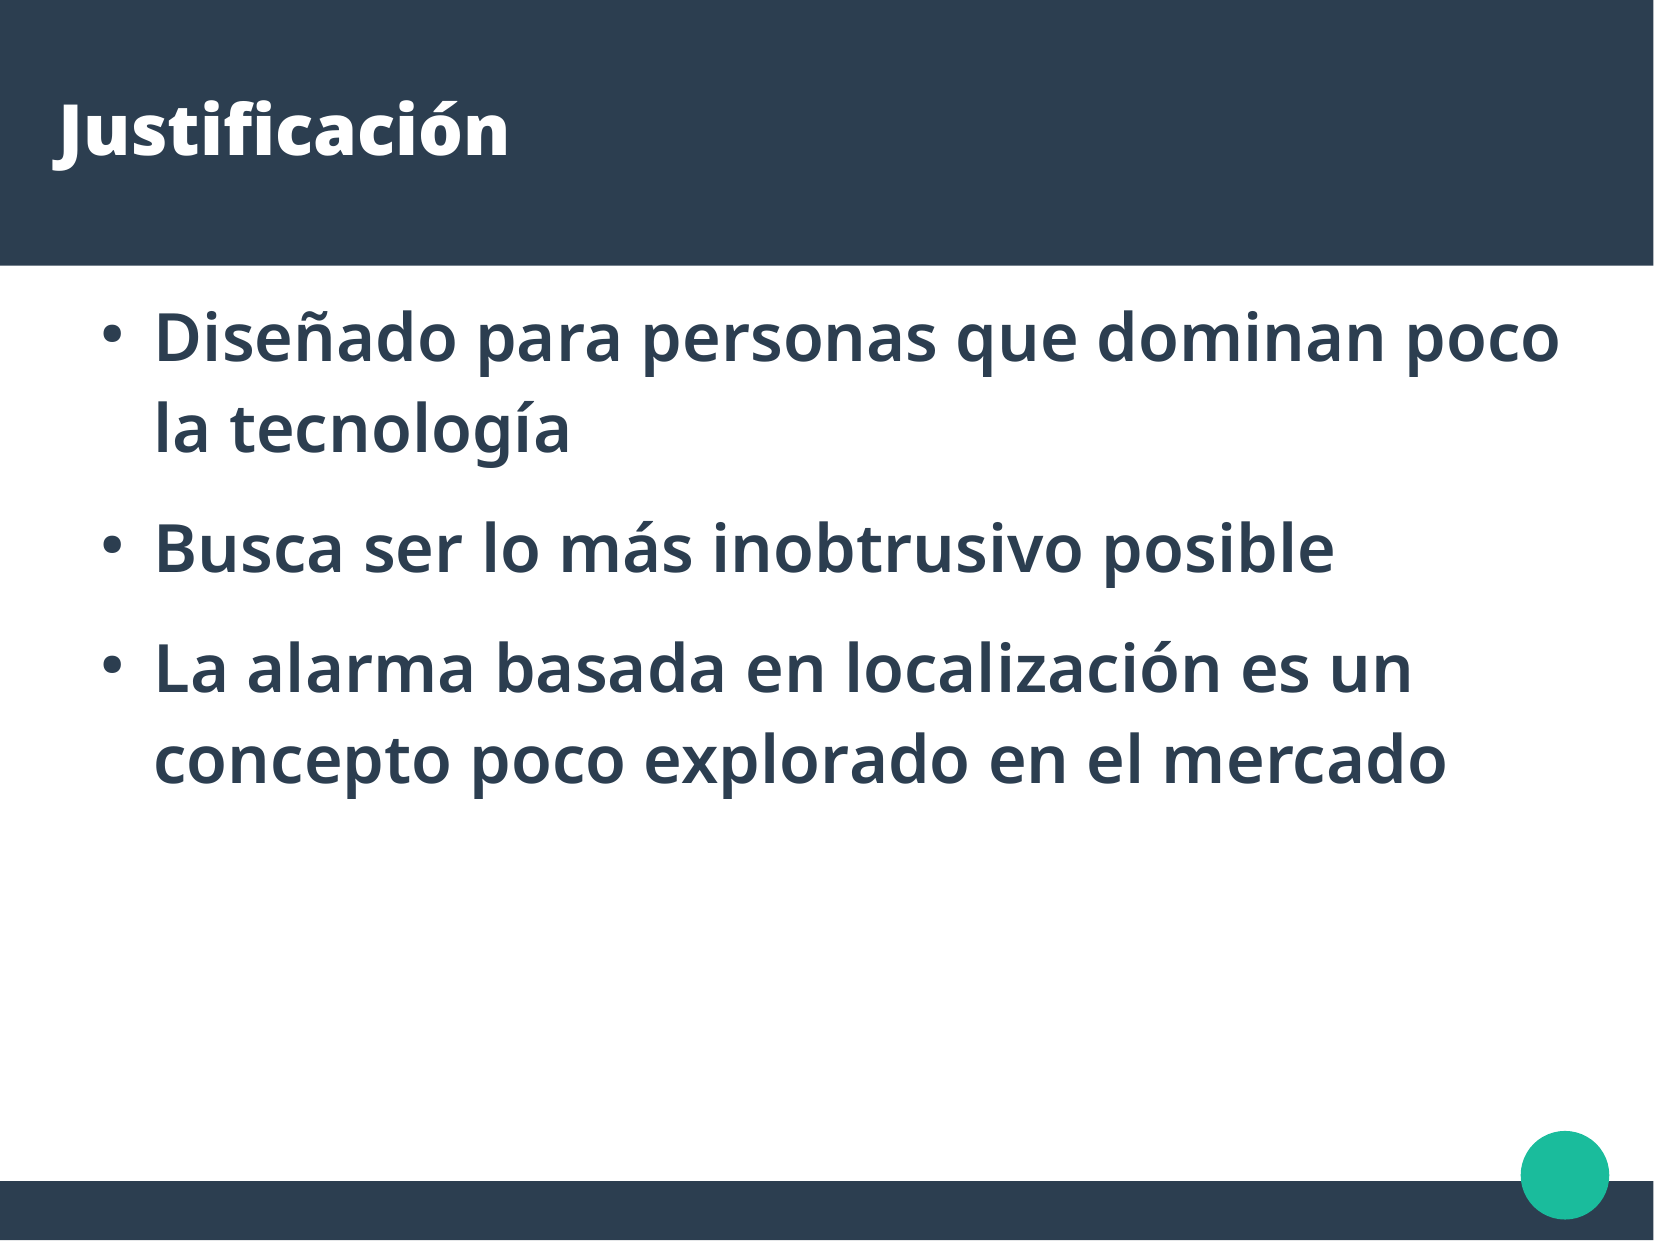

# Justificación
Diseñado para personas que dominan poco la tecnología
Busca ser lo más inobtrusivo posible
La alarma basada en localización es un concepto poco explorado en el mercado